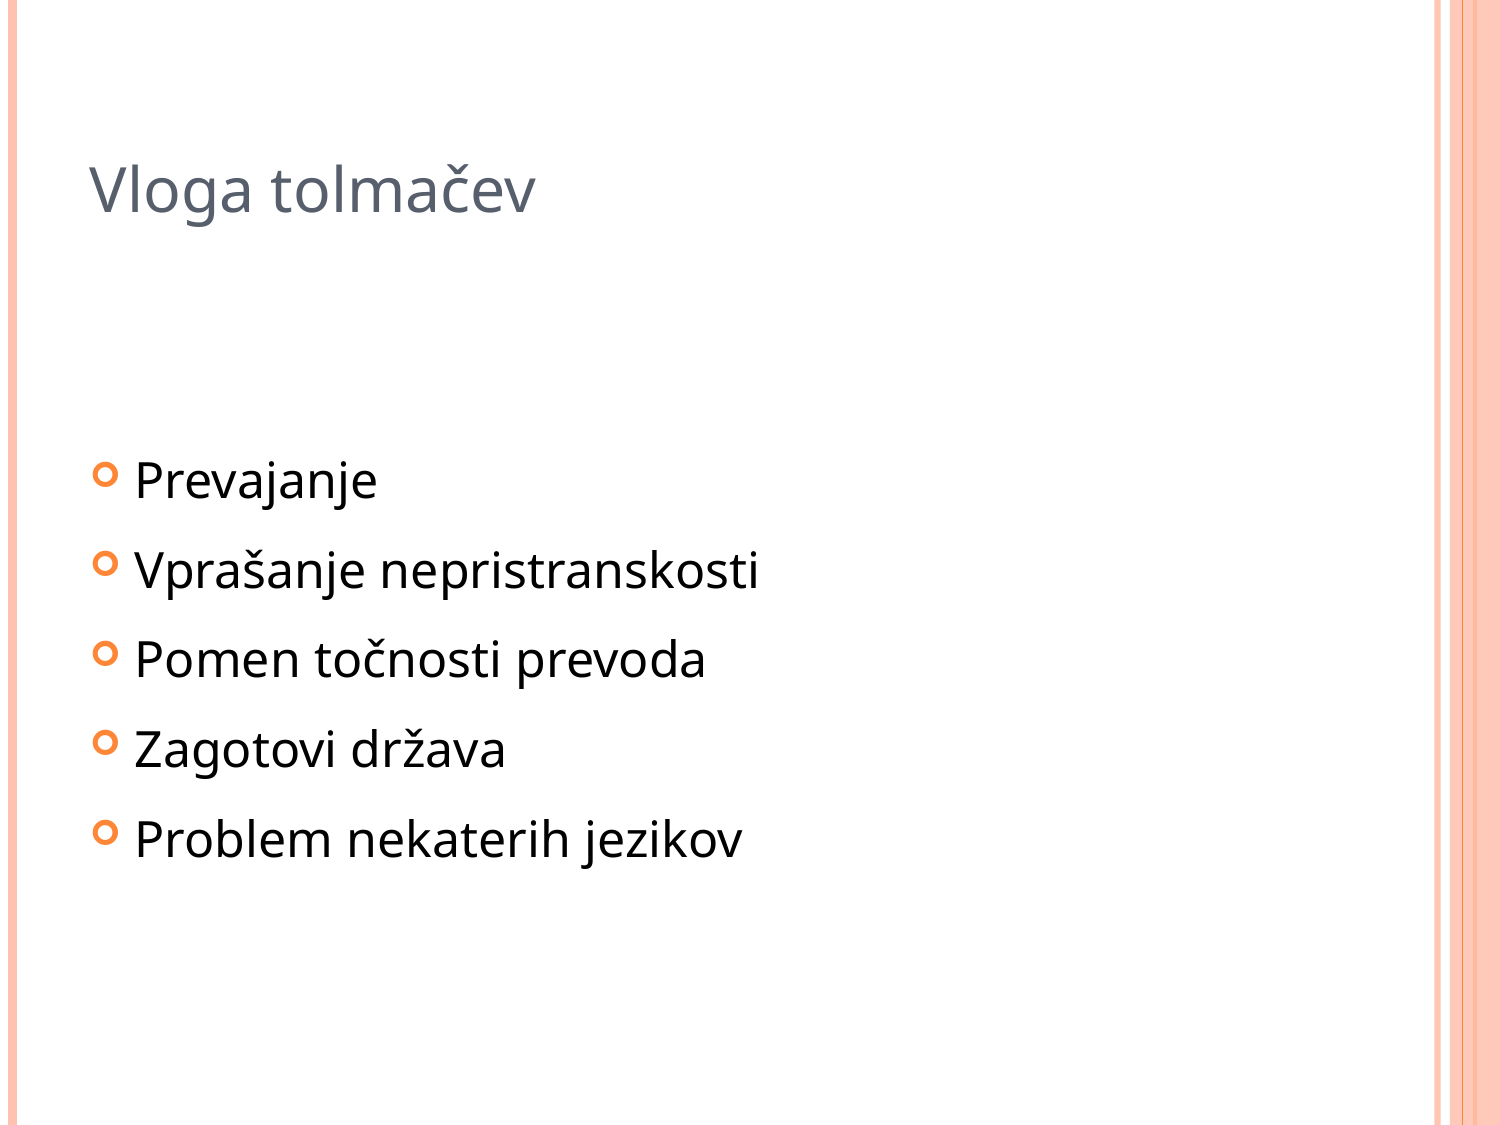

# Vloga tolmačev
Prevajanje
Vprašanje nepristranskosti
Pomen točnosti prevoda
Zagotovi država
Problem nekaterih jezikov